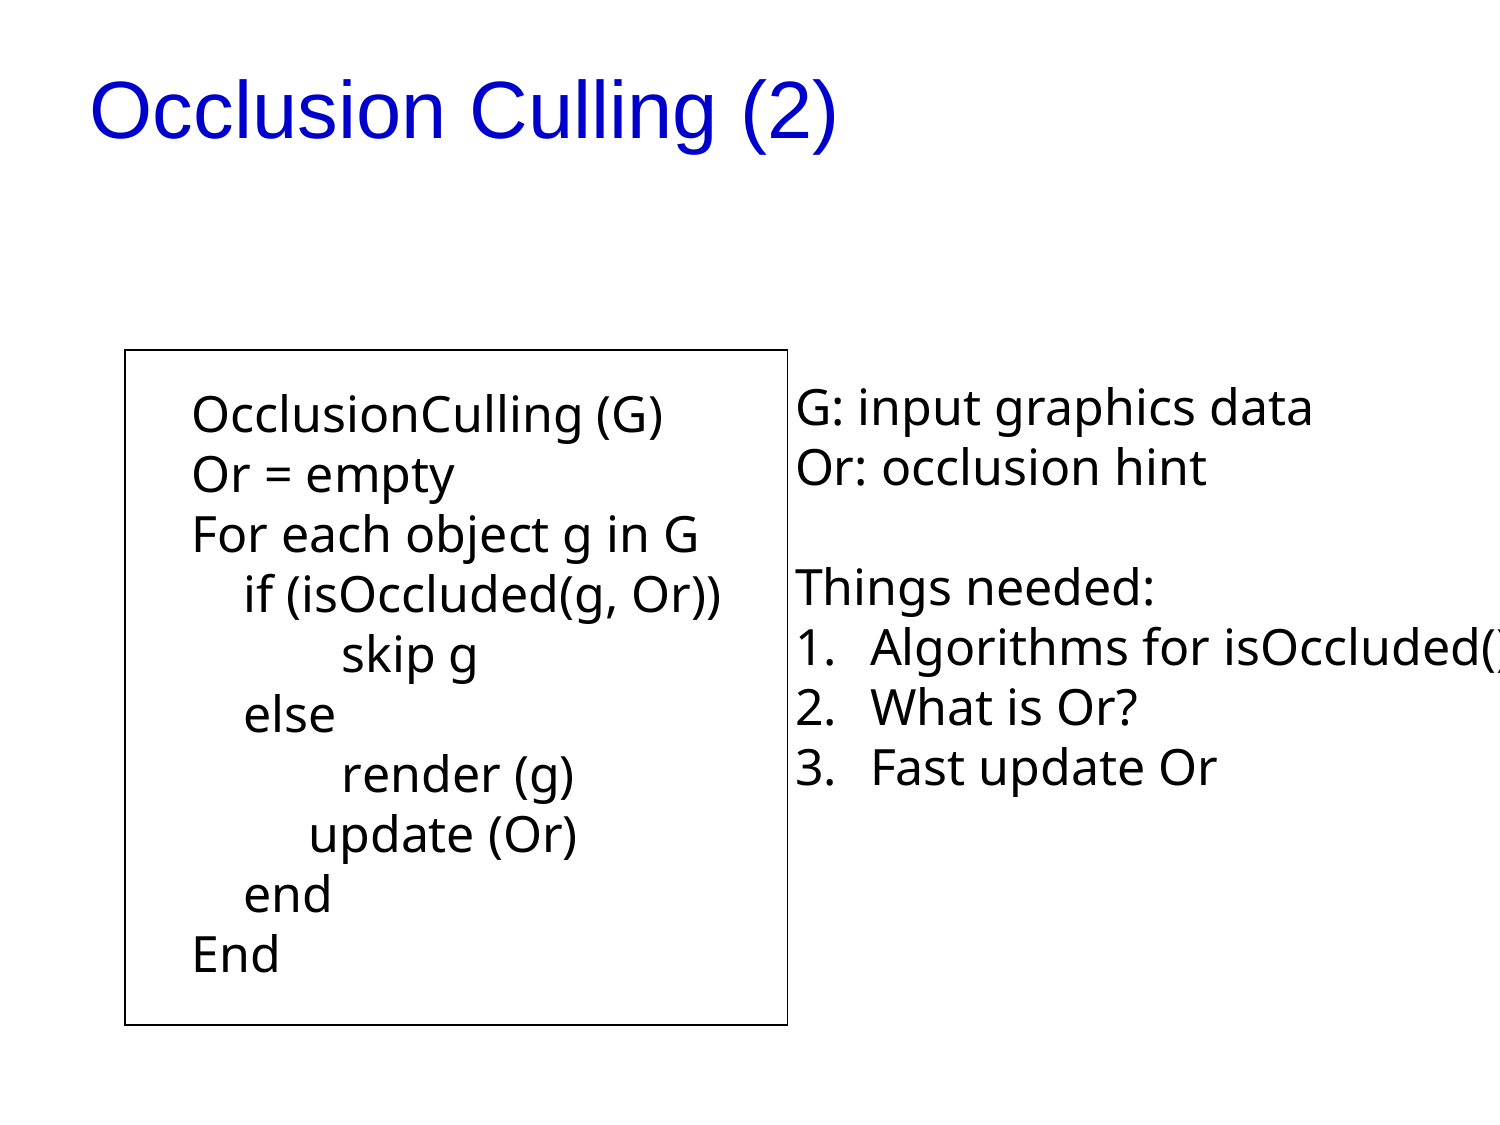

# Occlusion Culling (2)
G: input graphics data
Or: occlusion hint
Things needed:
Algorithms for isOccluded()
What is Or?
Fast update Or
OcclusionCulling (G)
Or = empty
For each object g in G
 if (isOccluded(g, Or))
	skip g
 else
	render (g)
 update (Or)
 end
End